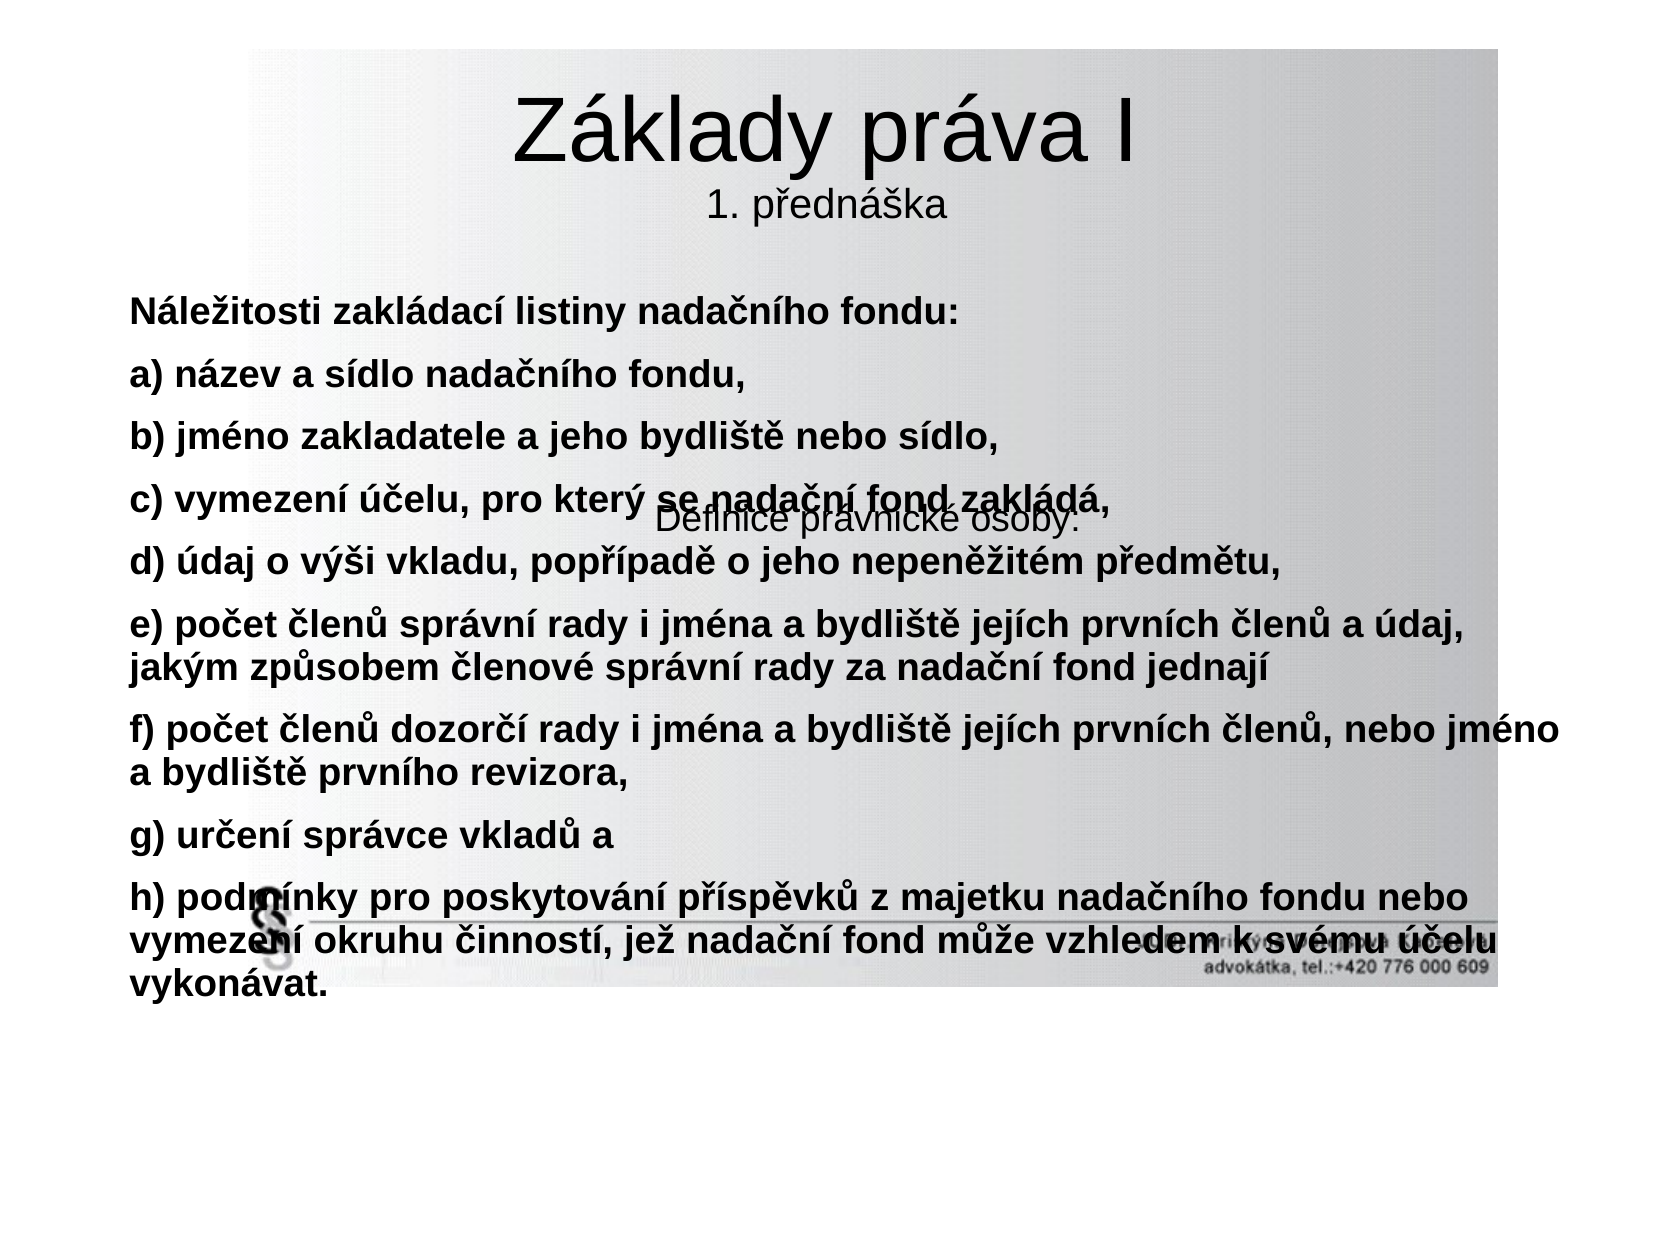

# Základy práva I 1. přednáška
Náležitosti zakládací listiny nadačního fondu:
a) název a sídlo nadačního fondu,
b) jméno zakladatele a jeho bydliště nebo sídlo,
c) vymezení účelu, pro který se nadační fond zakládá,
d) údaj o výši vkladu, popřípadě o jeho nepeněžitém předmětu,
e) počet členů správní rady i jména a bydliště jejích prvních členů a údaj, jakým způsobem členové správní rady za nadační fond jednají
f) počet členů dozorčí rady i jména a bydliště jejích prvních členů, nebo jméno a bydliště prvního revizora,
g) určení správce vkladů a
h) podmínky pro poskytování příspěvků z majetku nadačního fondu nebo vymezení okruhu činností, jež nadační fond může vzhledem k svému účelu vykonávat.